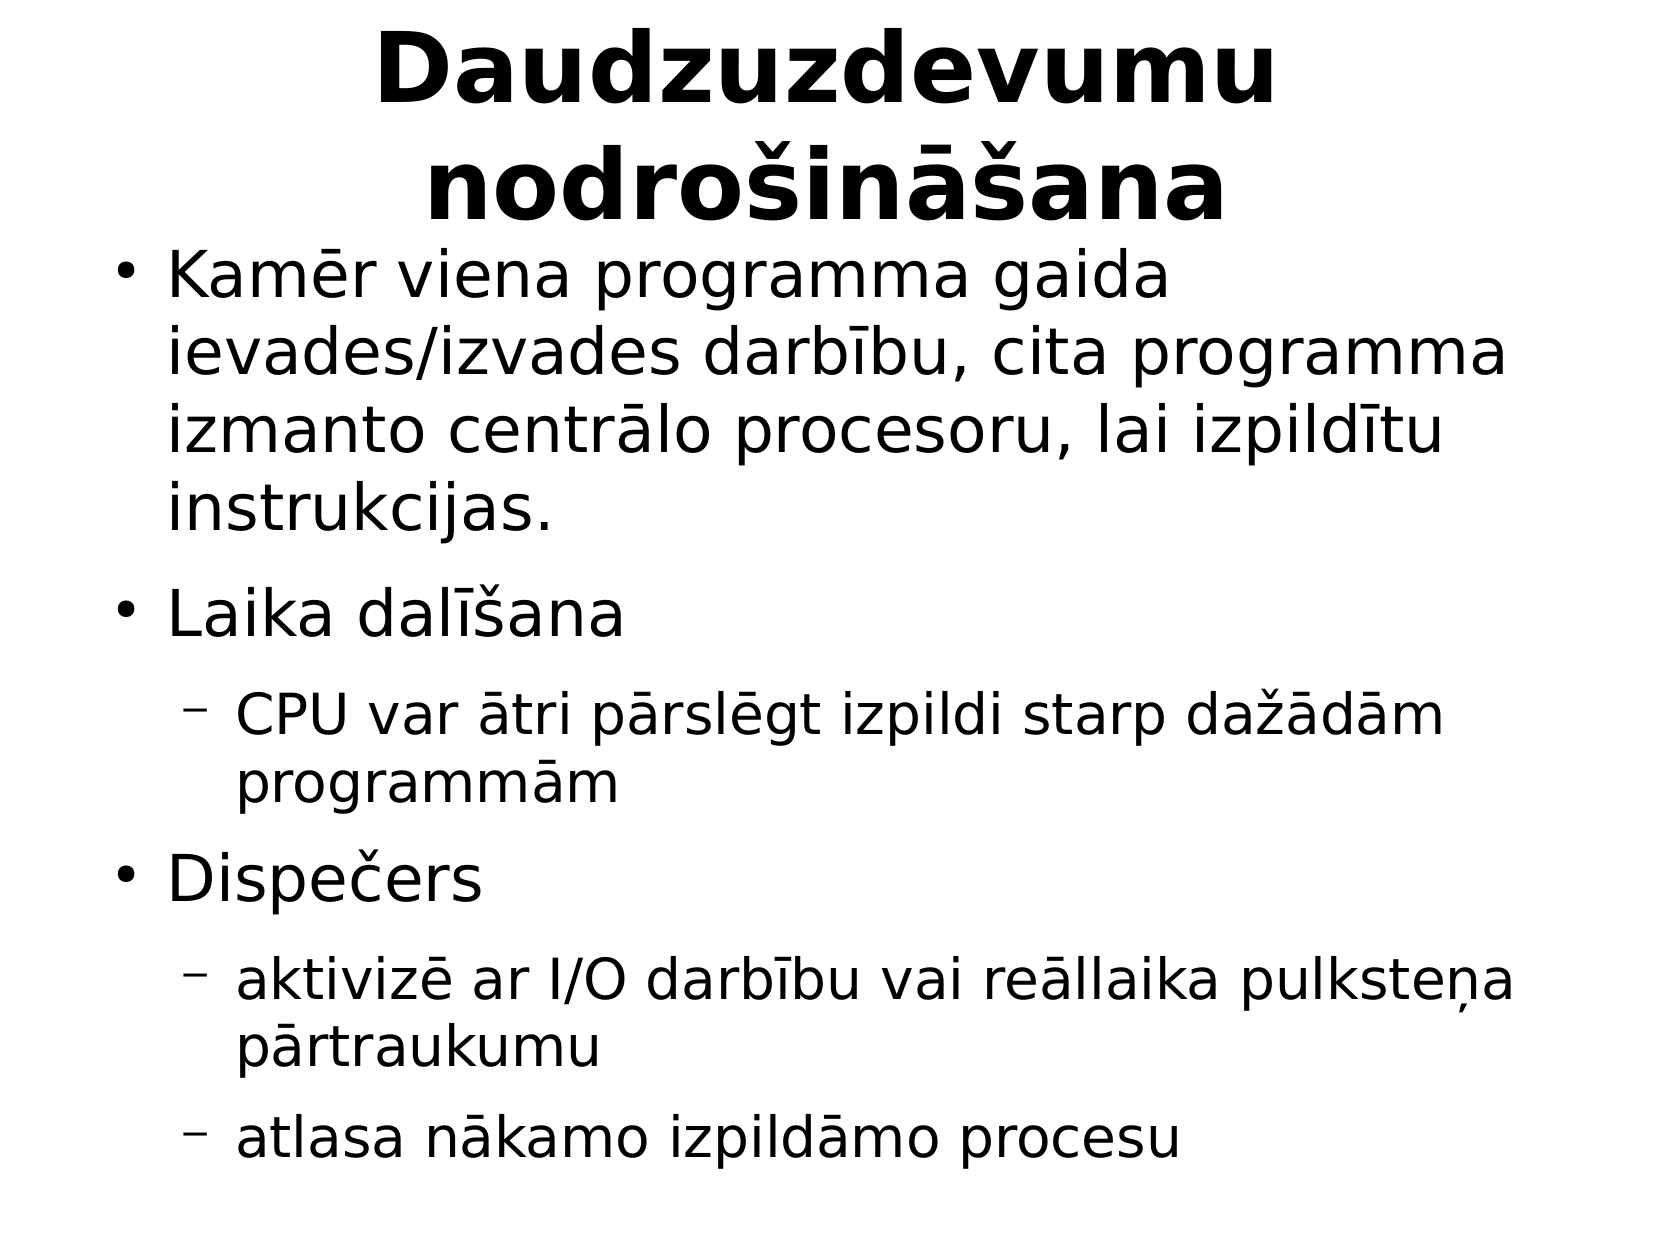

# Daudzuzdevumu nodrošināšana
Kamēr viena programma gaida ievades/izvades darbību, cita programma izmanto centrālo procesoru, lai izpildītu instrukcijas.
Laika dalīšana
CPU var ātri pārslēgt izpildi starp dažādām programmām
Dispečers
aktivizē ar I/O darbību vai reāllaika pulksteņa pārtraukumu
atlasa nākamo izpildāmo procesu